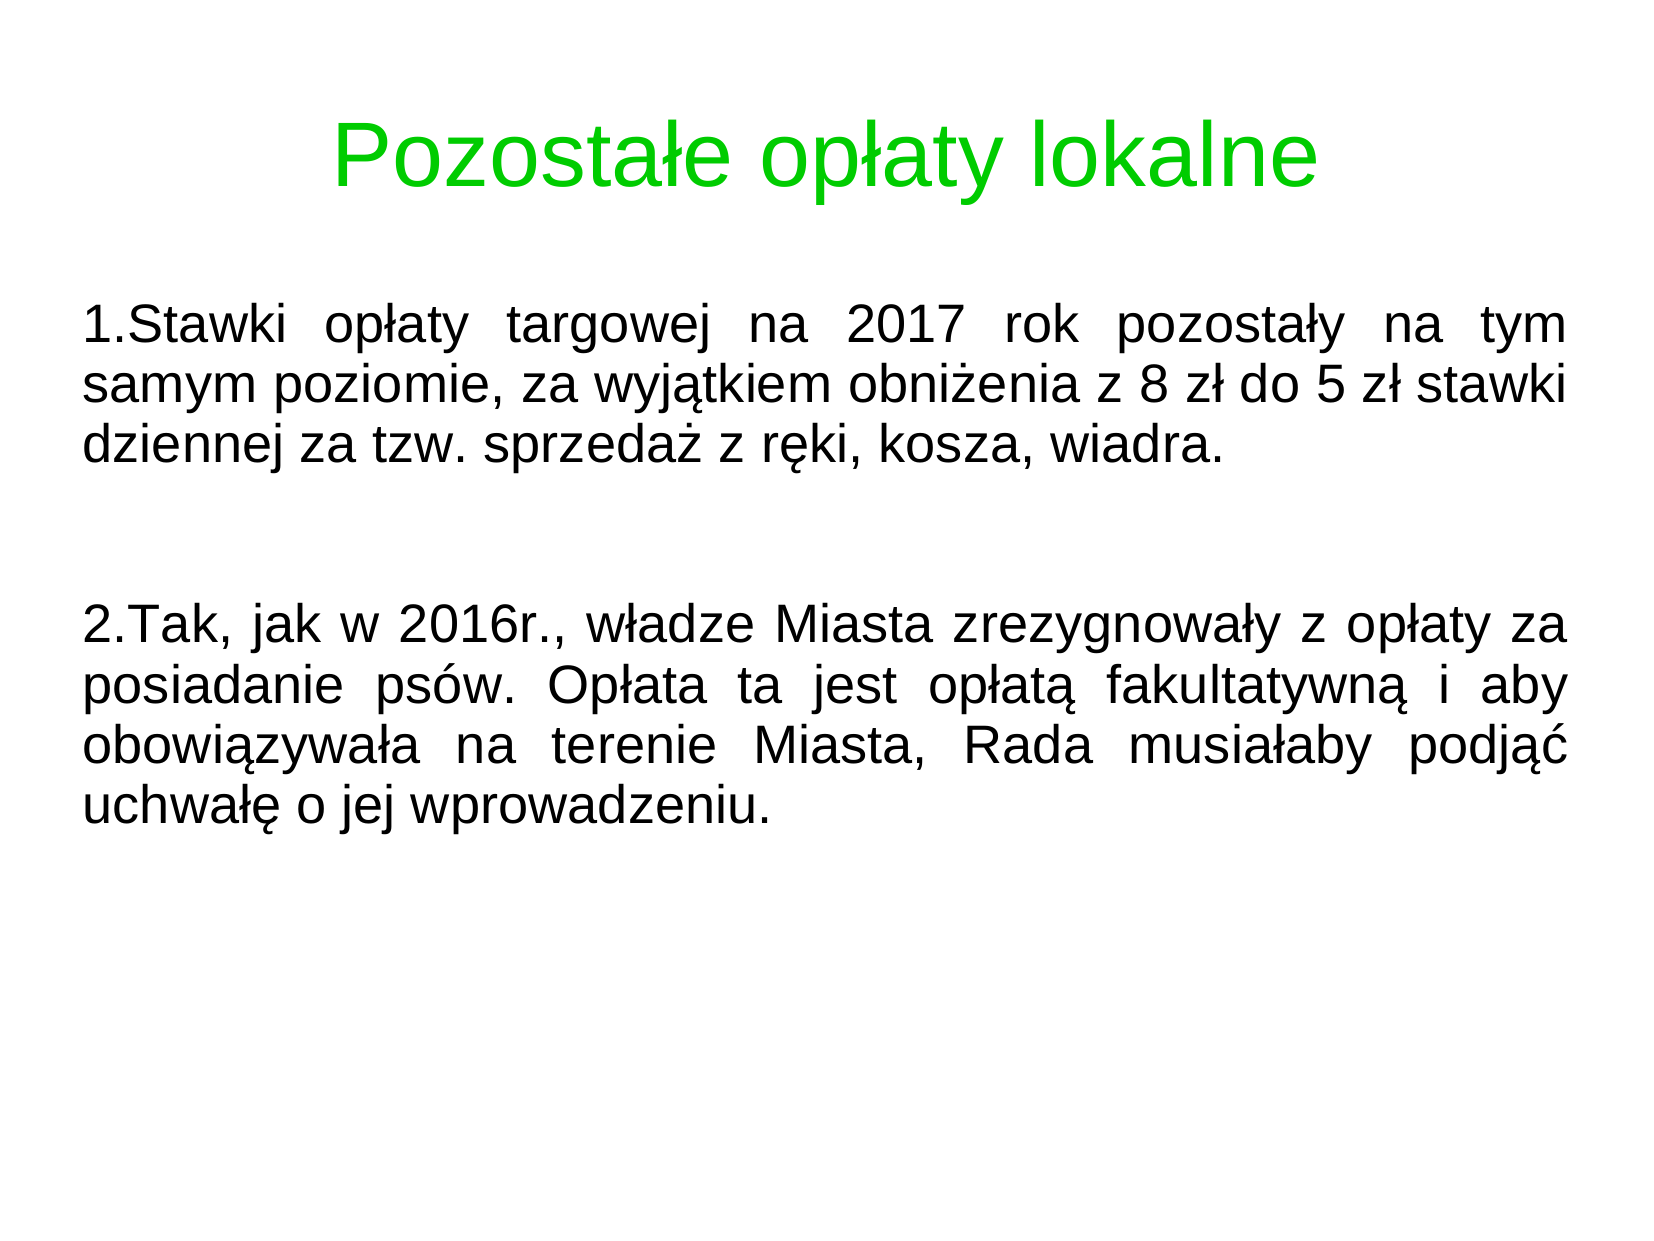

# Pozostałe opłaty lokalne
1.Stawki opłaty targowej na 2017 rok pozostały na tym samym poziomie, za wyjątkiem obniżenia z 8 zł do 5 zł stawki dziennej za tzw. sprzedaż z ręki, kosza, wiadra.
2.Tak, jak w 2016r., władze Miasta zrezygnowały z opłaty za posiadanie psów. Opłata ta jest opłatą fakultatywną i aby obowiązywała na terenie Miasta, Rada musiałaby podjąć uchwałę o jej wprowadzeniu.